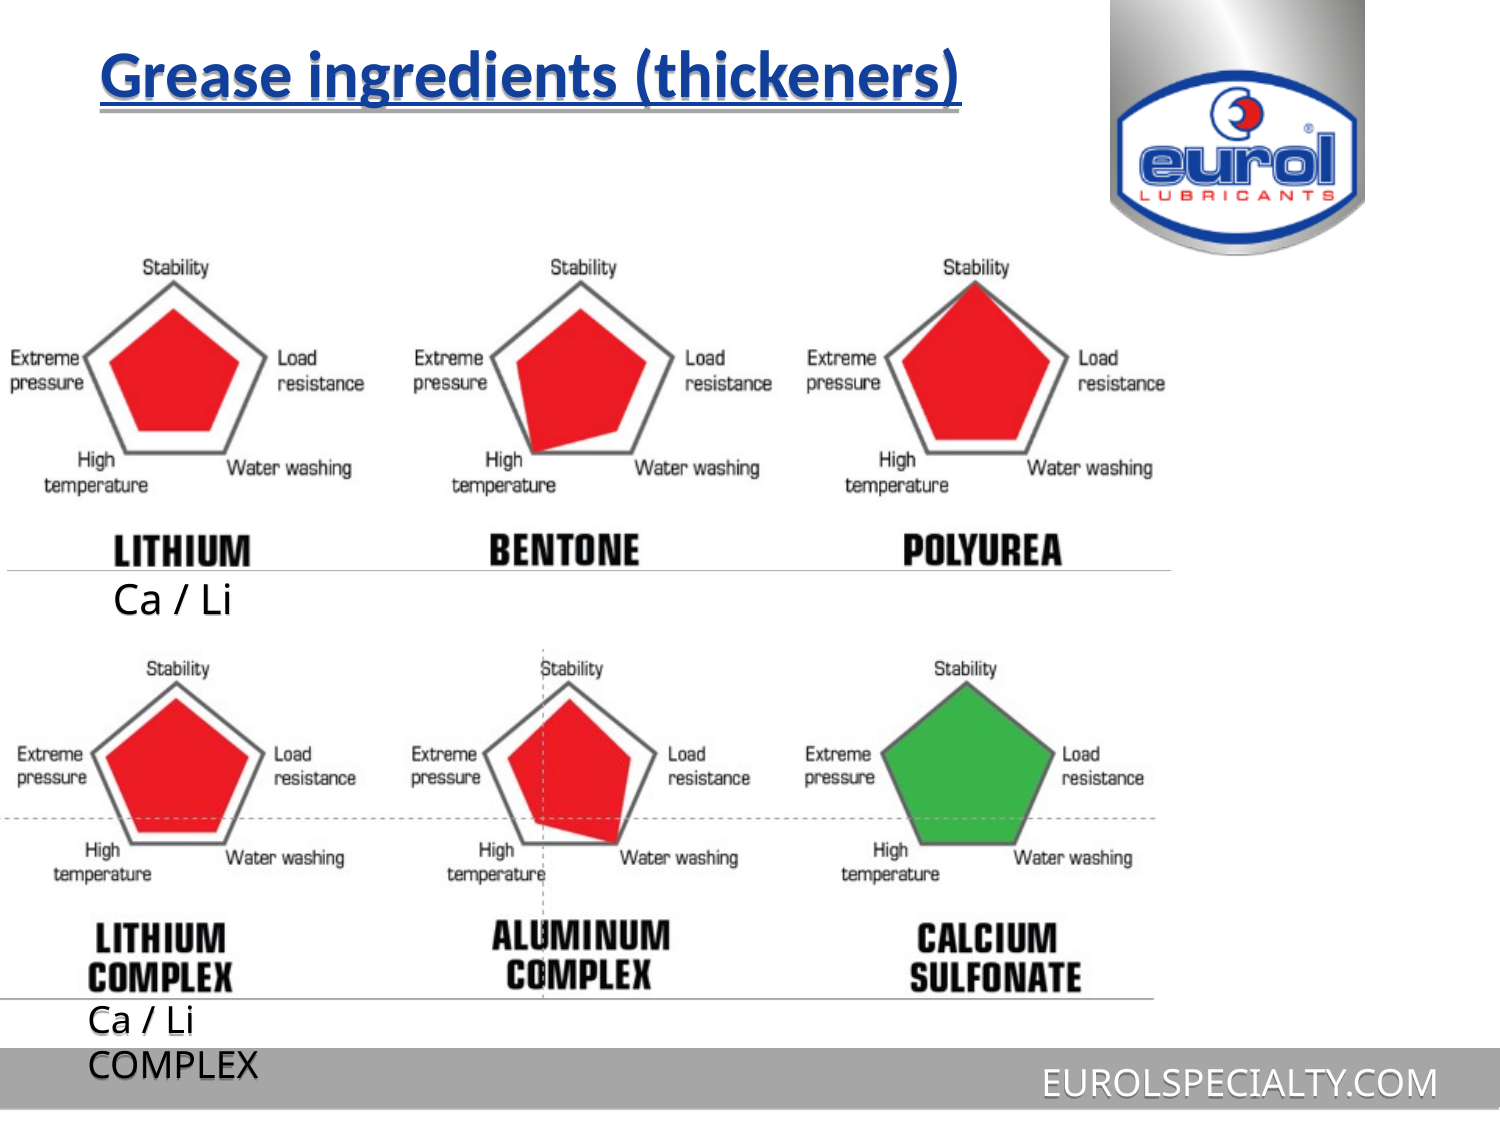

Grease ingredients (thickeners)
Ca / Li
Ca / Li COMPLEX